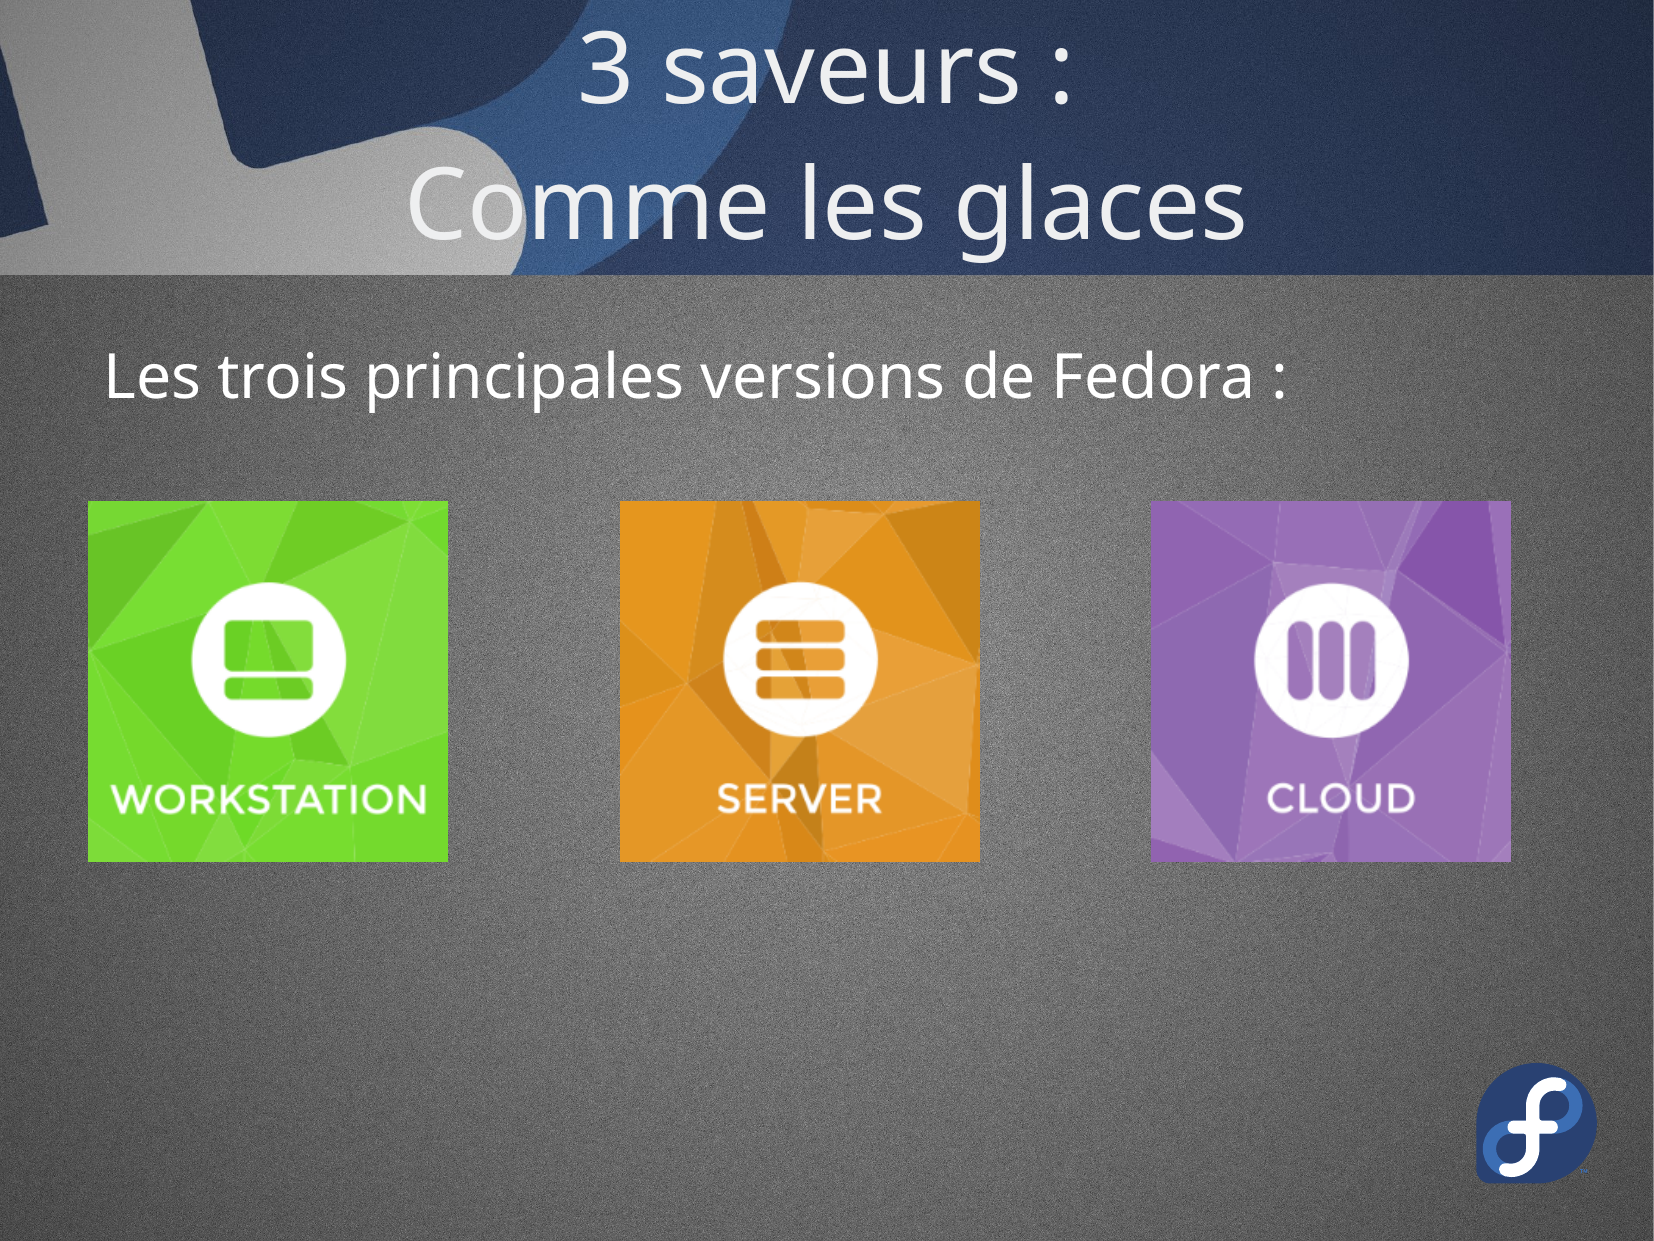

# 3 saveurs : Comme les glaces
Les trois principales versions de Fedora :